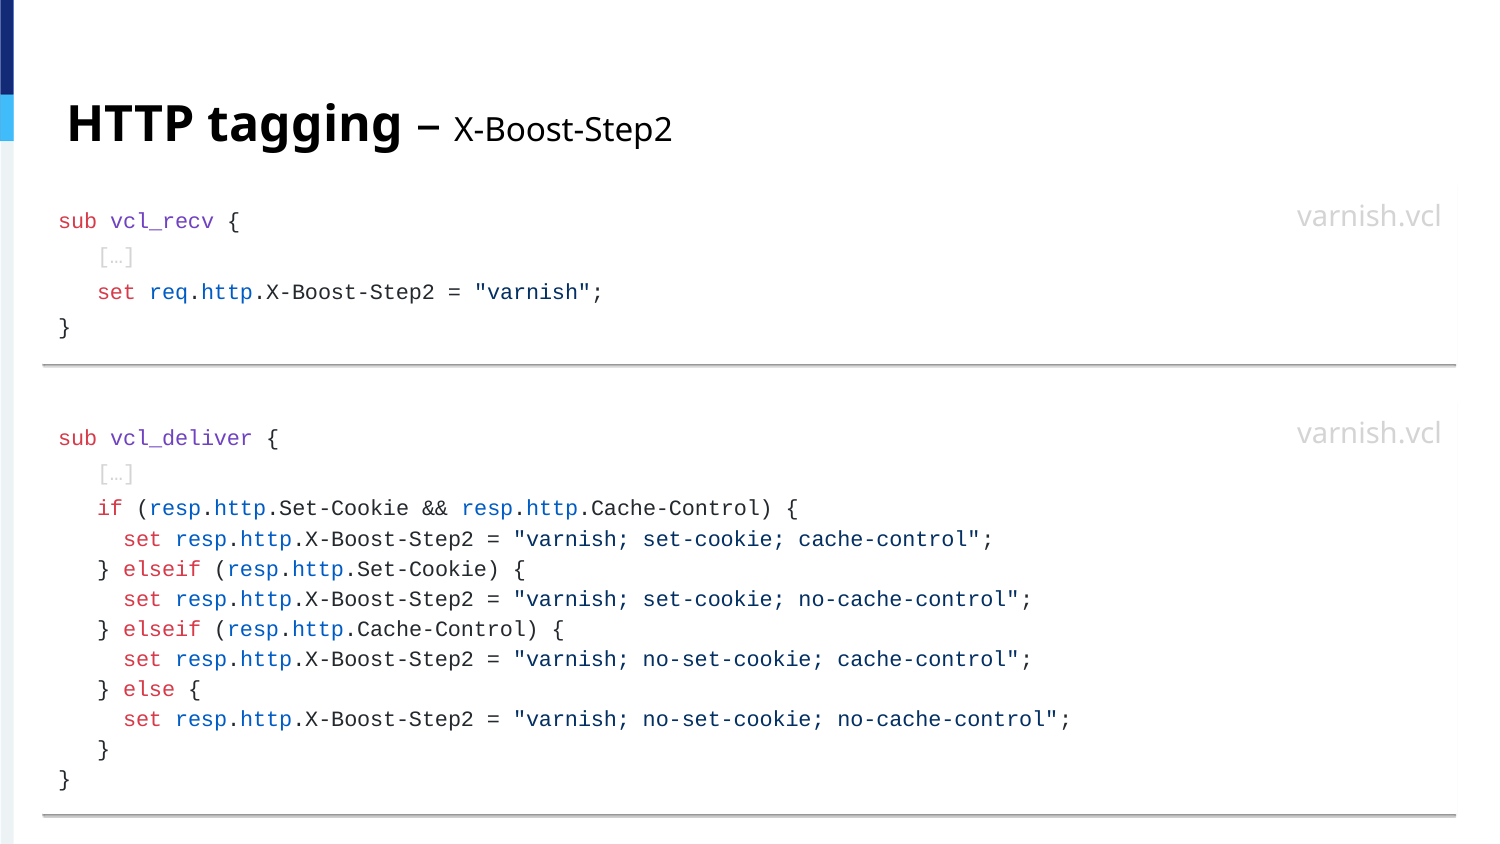

# HTTP tagging – X-Boost-Step2
sub vcl_recv {
 […]
 set req.http.X-Boost-Step2 = "varnish";
}
varnish.vcl
sub vcl_deliver {
 […]
 if (resp.http.Set-Cookie && resp.http.Cache-Control) {
 set resp.http.X-Boost-Step2 = "varnish; set-cookie; cache-control";
 } elseif (resp.http.Set-Cookie) {
 set resp.http.X-Boost-Step2 = "varnish; set-cookie; no-cache-control";
 } elseif (resp.http.Cache-Control) {
 set resp.http.X-Boost-Step2 = "varnish; no-set-cookie; cache-control";
 } else {
 set resp.http.X-Boost-Step2 = "varnish; no-set-cookie; no-cache-control";
 }
}
varnish.vcl